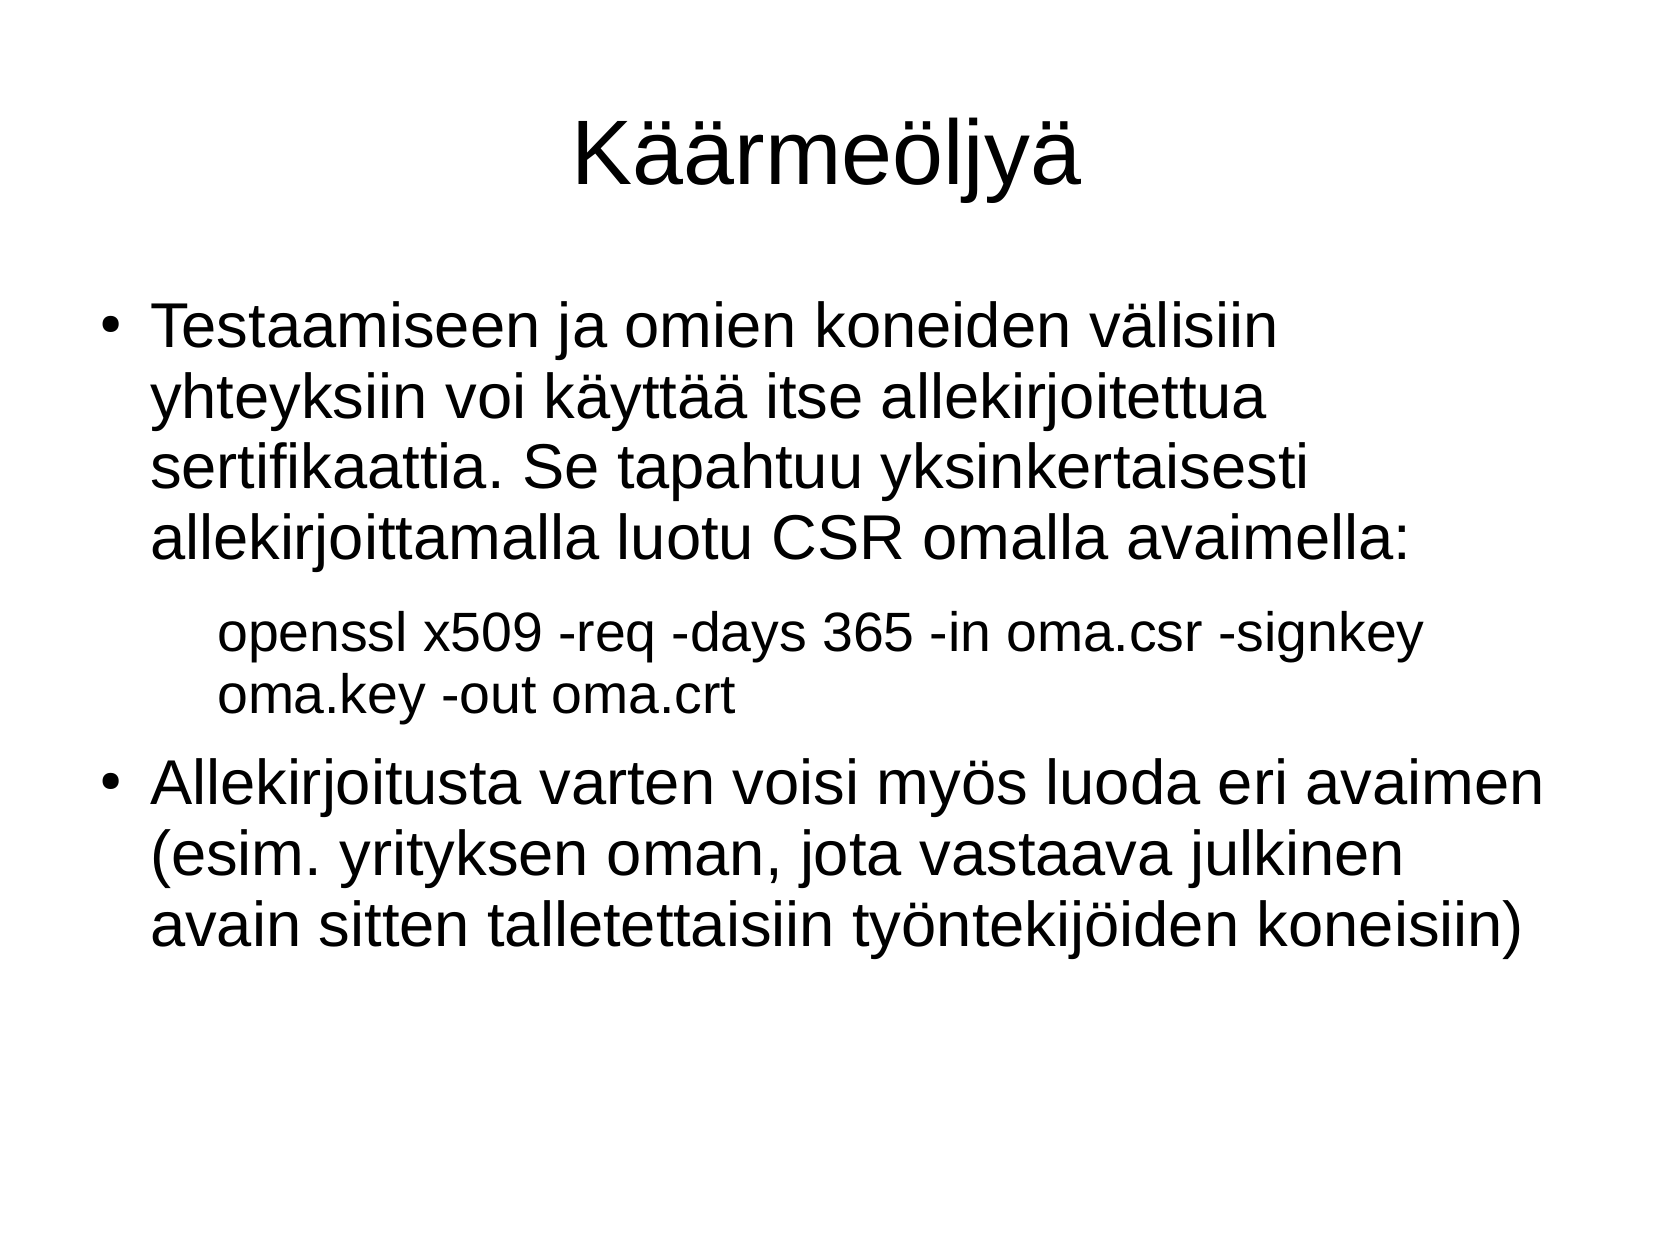

# Käärmeöljyä
Testaamiseen ja omien koneiden välisiin yhteyksiin voi käyttää itse allekirjoitettua sertifikaattia. Se tapahtuu yksinkertaisesti allekirjoittamalla luotu CSR omalla avaimella:
openssl x509 -req -days 365 -in oma.csr -signkey oma.key -out oma.crt
Allekirjoitusta varten voisi myös luoda eri avaimen (esim. yrityksen oman, jota vastaava julkinen avain sitten talletettaisiin työntekijöiden koneisiin)